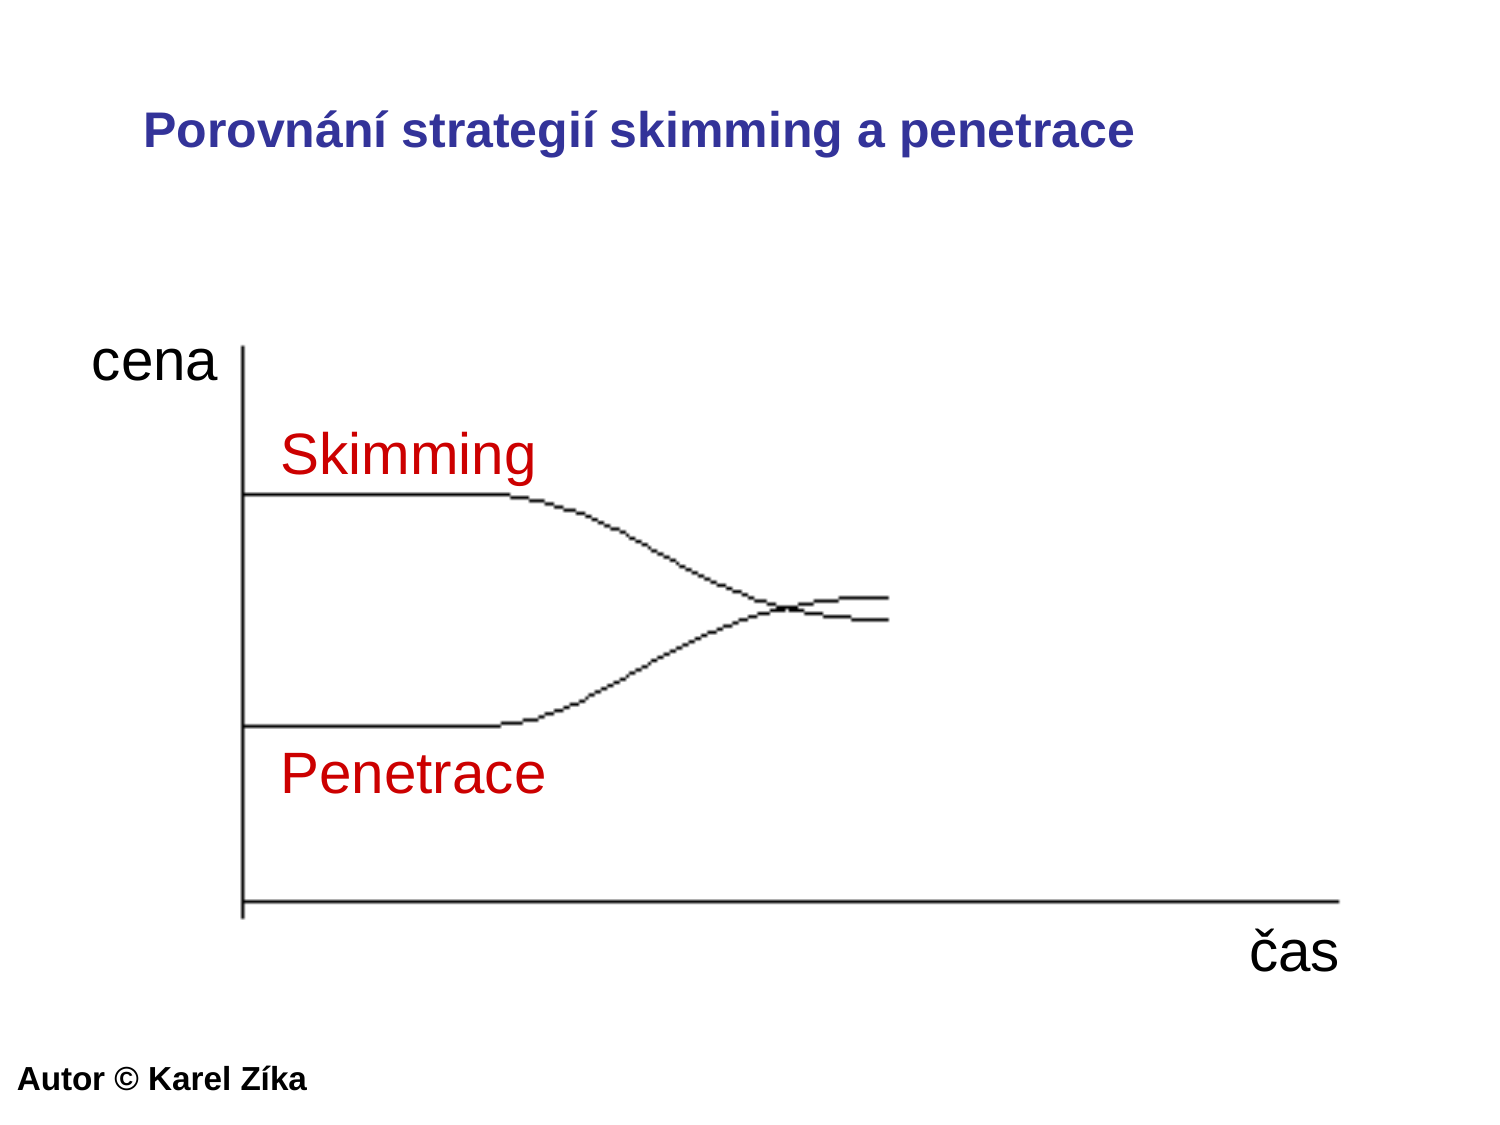

Porovnání strategií skimming a penetrace
cena
Skimming
Penetrace
čas
Autor © Karel Zíka